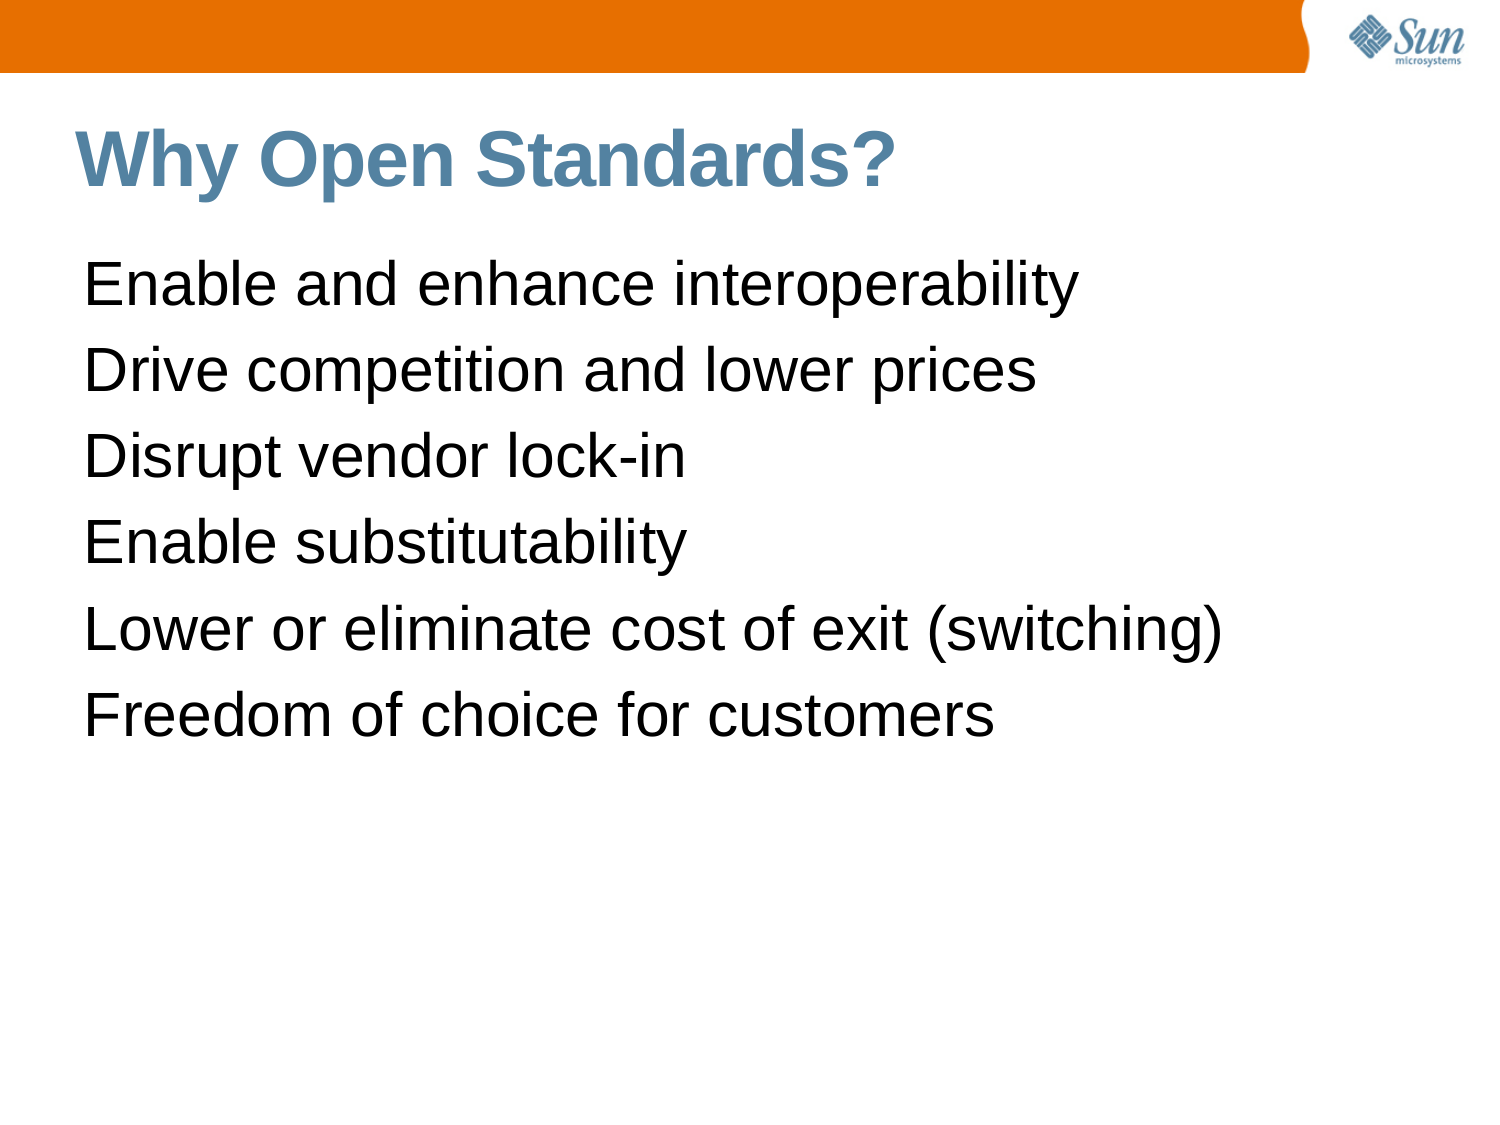

# Why Open Standards?
Enable and enhance interoperability
Drive competition and lower prices
Disrupt vendor lock-in
Enable substitutability
Lower or eliminate cost of exit (switching)
Freedom of choice for customers